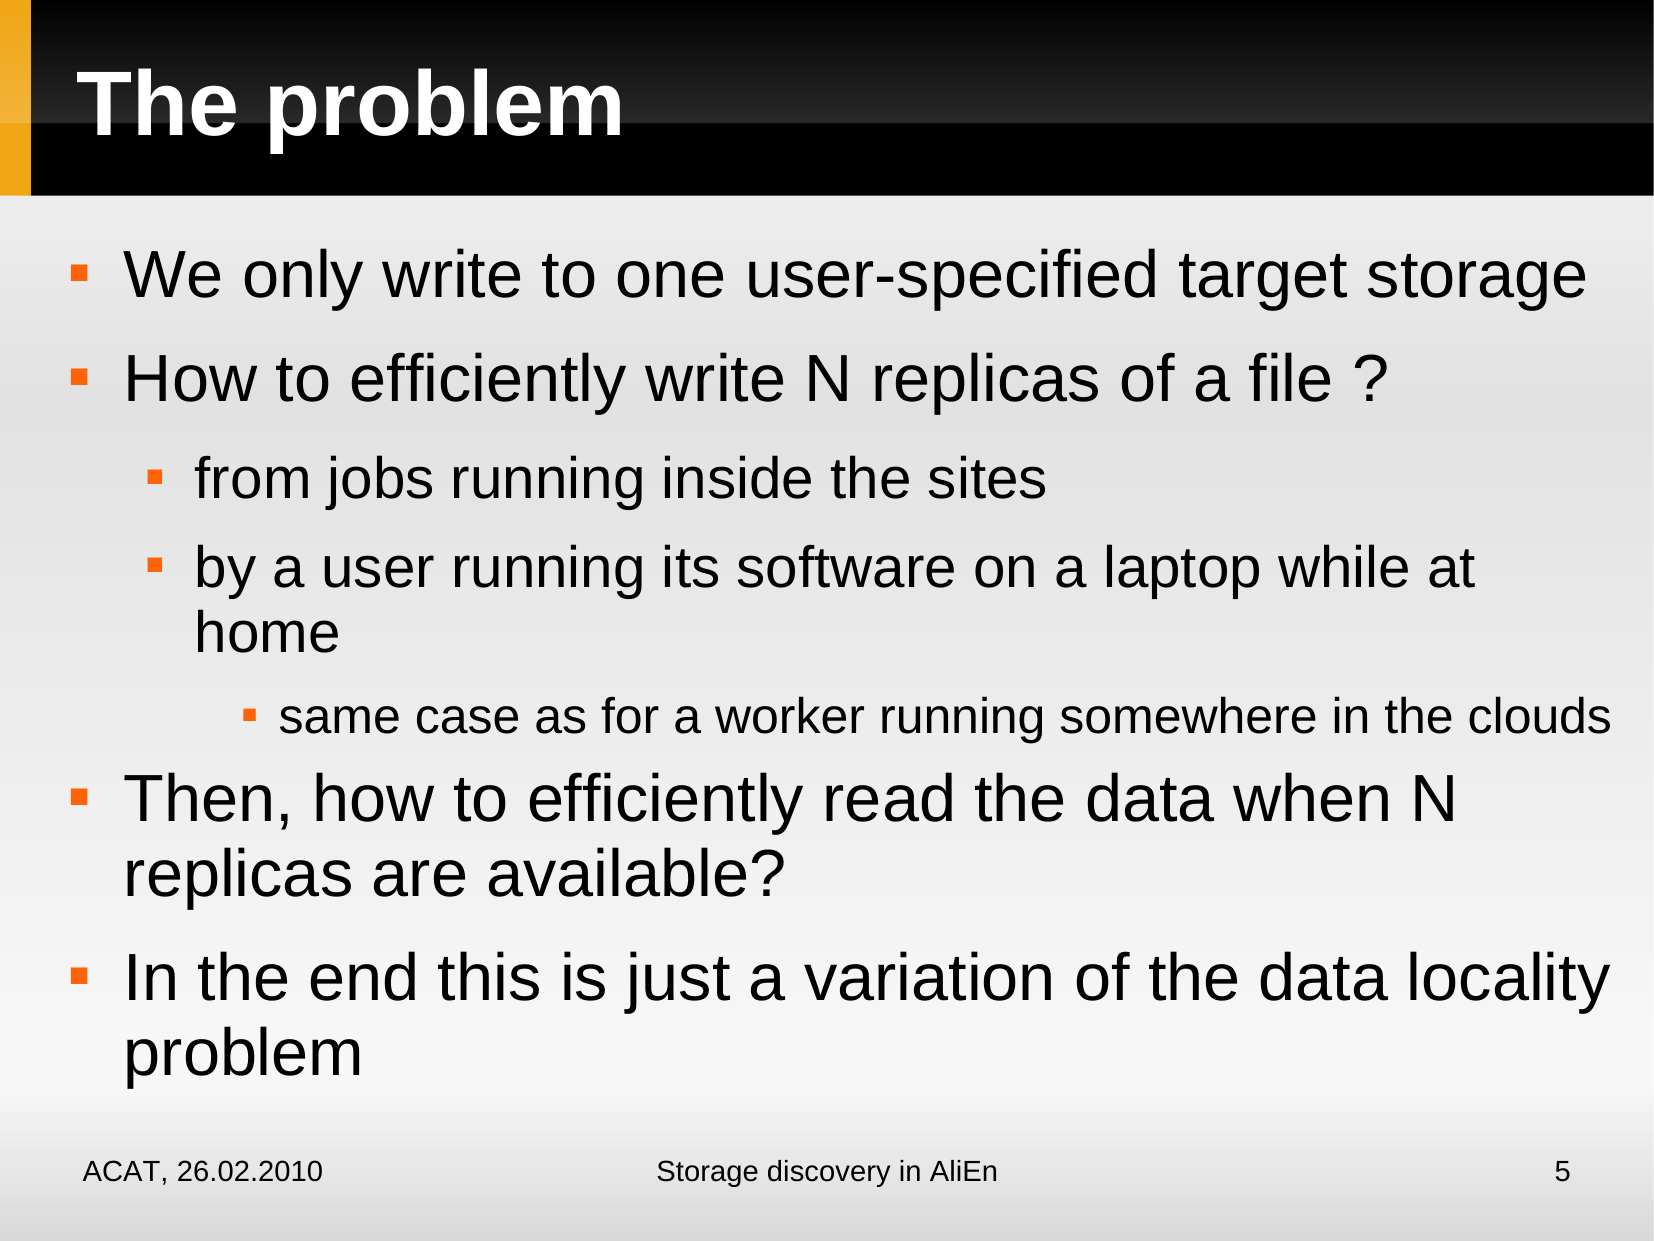

# The problem
We only write to one user-specified target storage
How to efficiently write N replicas of a file ?
from jobs running inside the sites
by a user running its software on a laptop while at home
same case as for a worker running somewhere in the clouds
Then, how to efficiently read the data when N replicas are available?
In the end this is just a variation of the data locality problem
ACAT, 26.02.2010
Storage discovery in AliEn
5